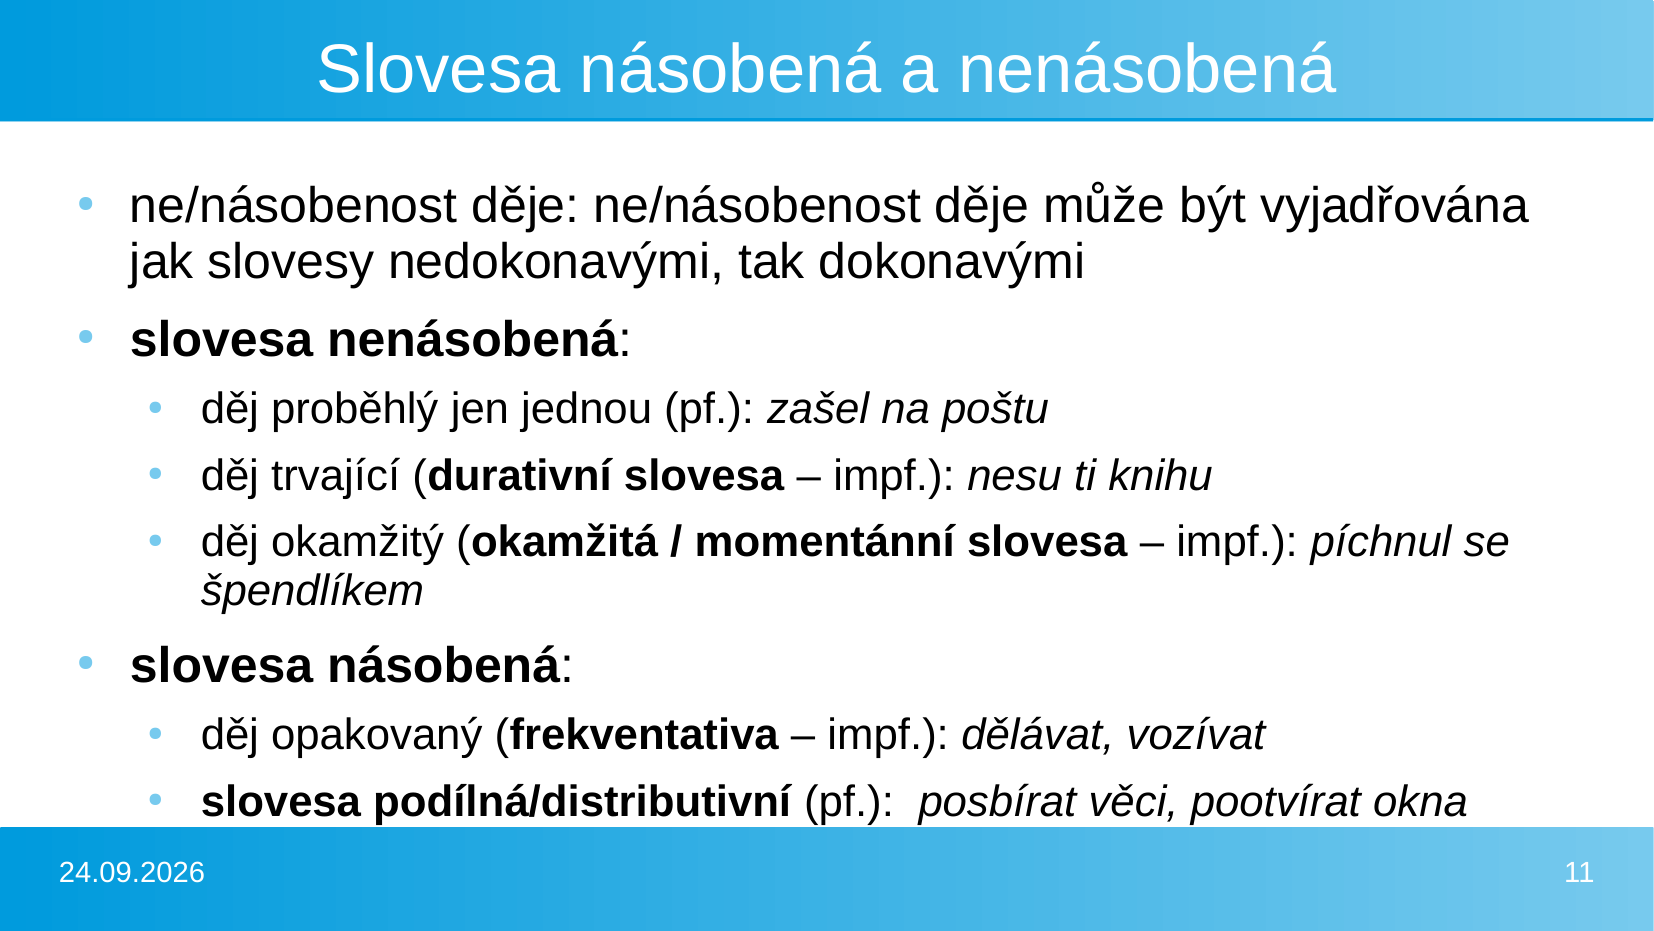

# Slovesa násobená a nenásobená
ne/násobenost děje: ne/násobenost děje může být vyjadřována jak slovesy nedokonavými, tak dokonavými
slovesa nenásobená:
děj proběhlý jen jednou (pf.): zašel na poštu
děj trvající (durativní slovesa – impf.): nesu ti knihu
děj okamžitý (okamžitá / momentánní slovesa – impf.): píchnul se špendlíkem
slovesa násobená:
děj opakovaný (frekventativa – impf.): dělávat, vozívat
slovesa podílná/distributivní (pf.): posbírat věci, pootvírat okna
11